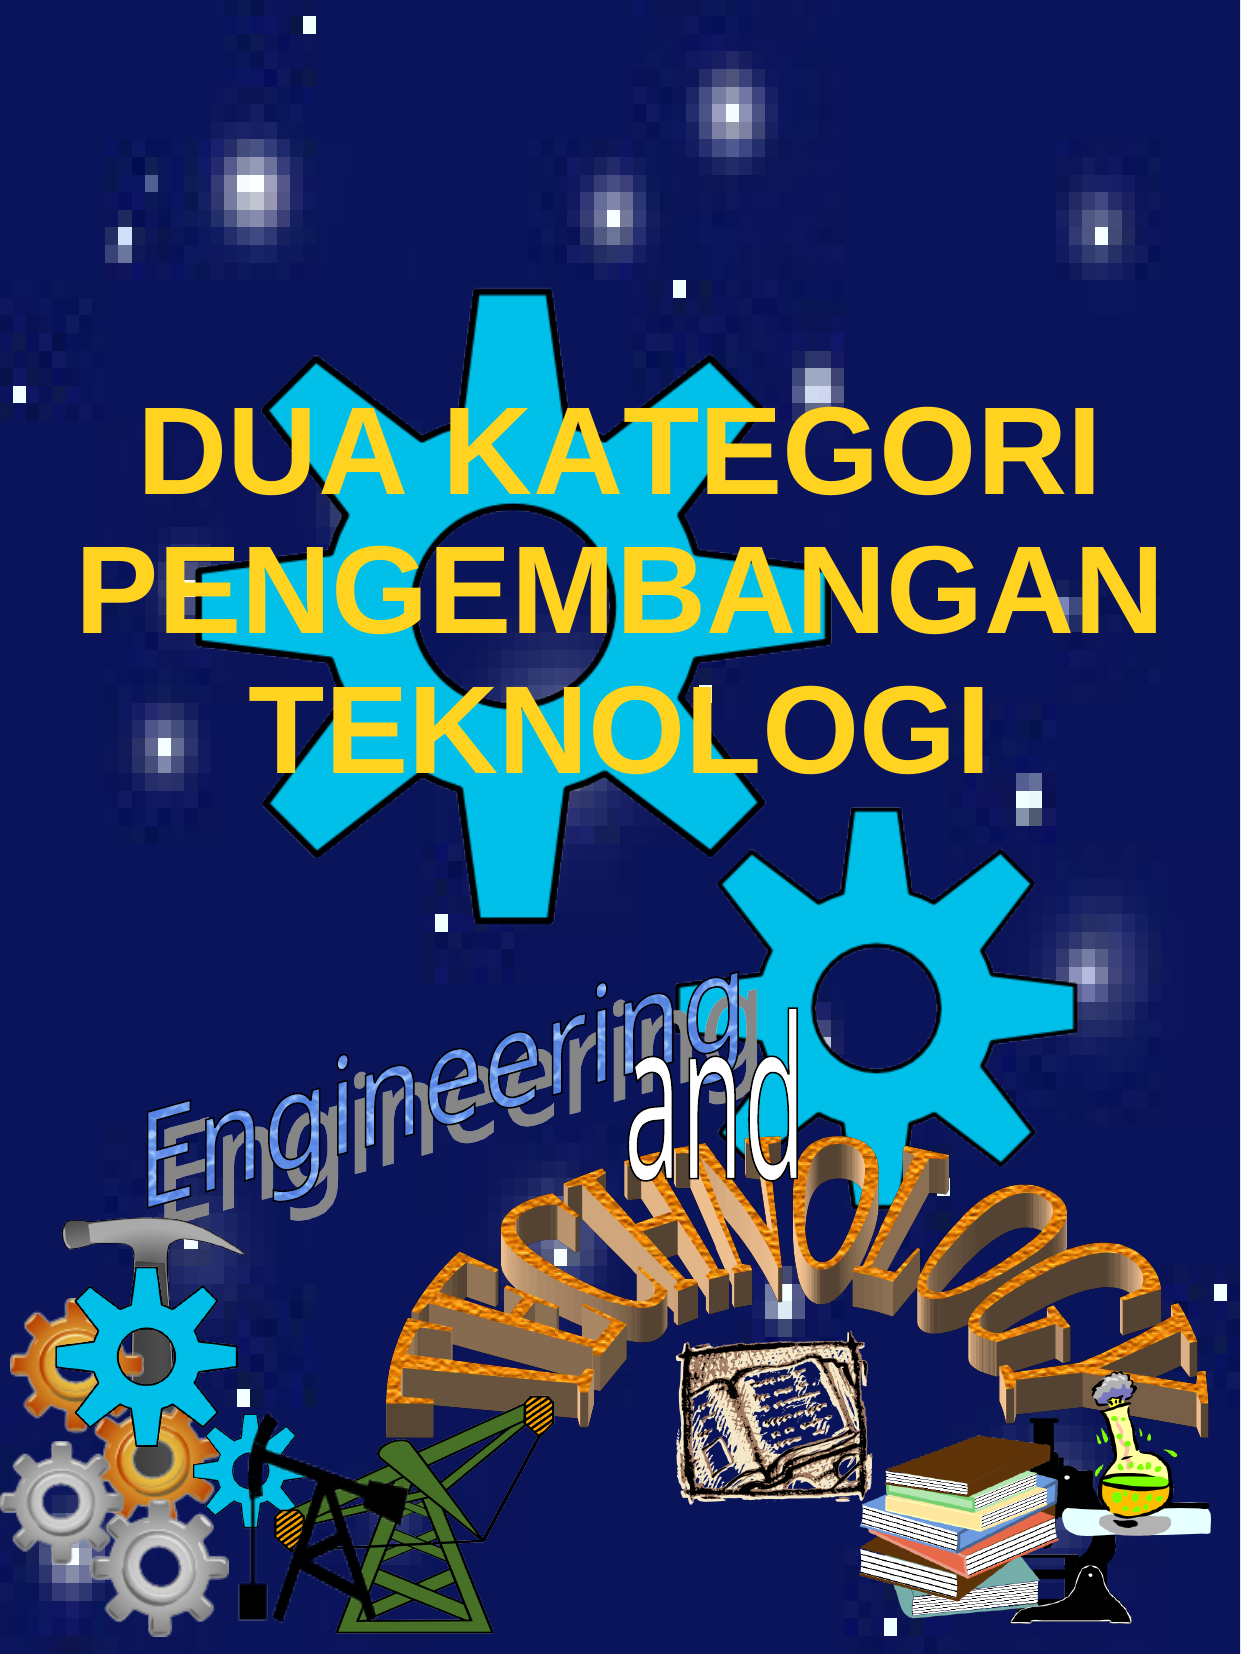

# DUA KATEGORI
PENGEMBANGAN
TEKNOLOGI
Engineering
and
TECHNOLOGY